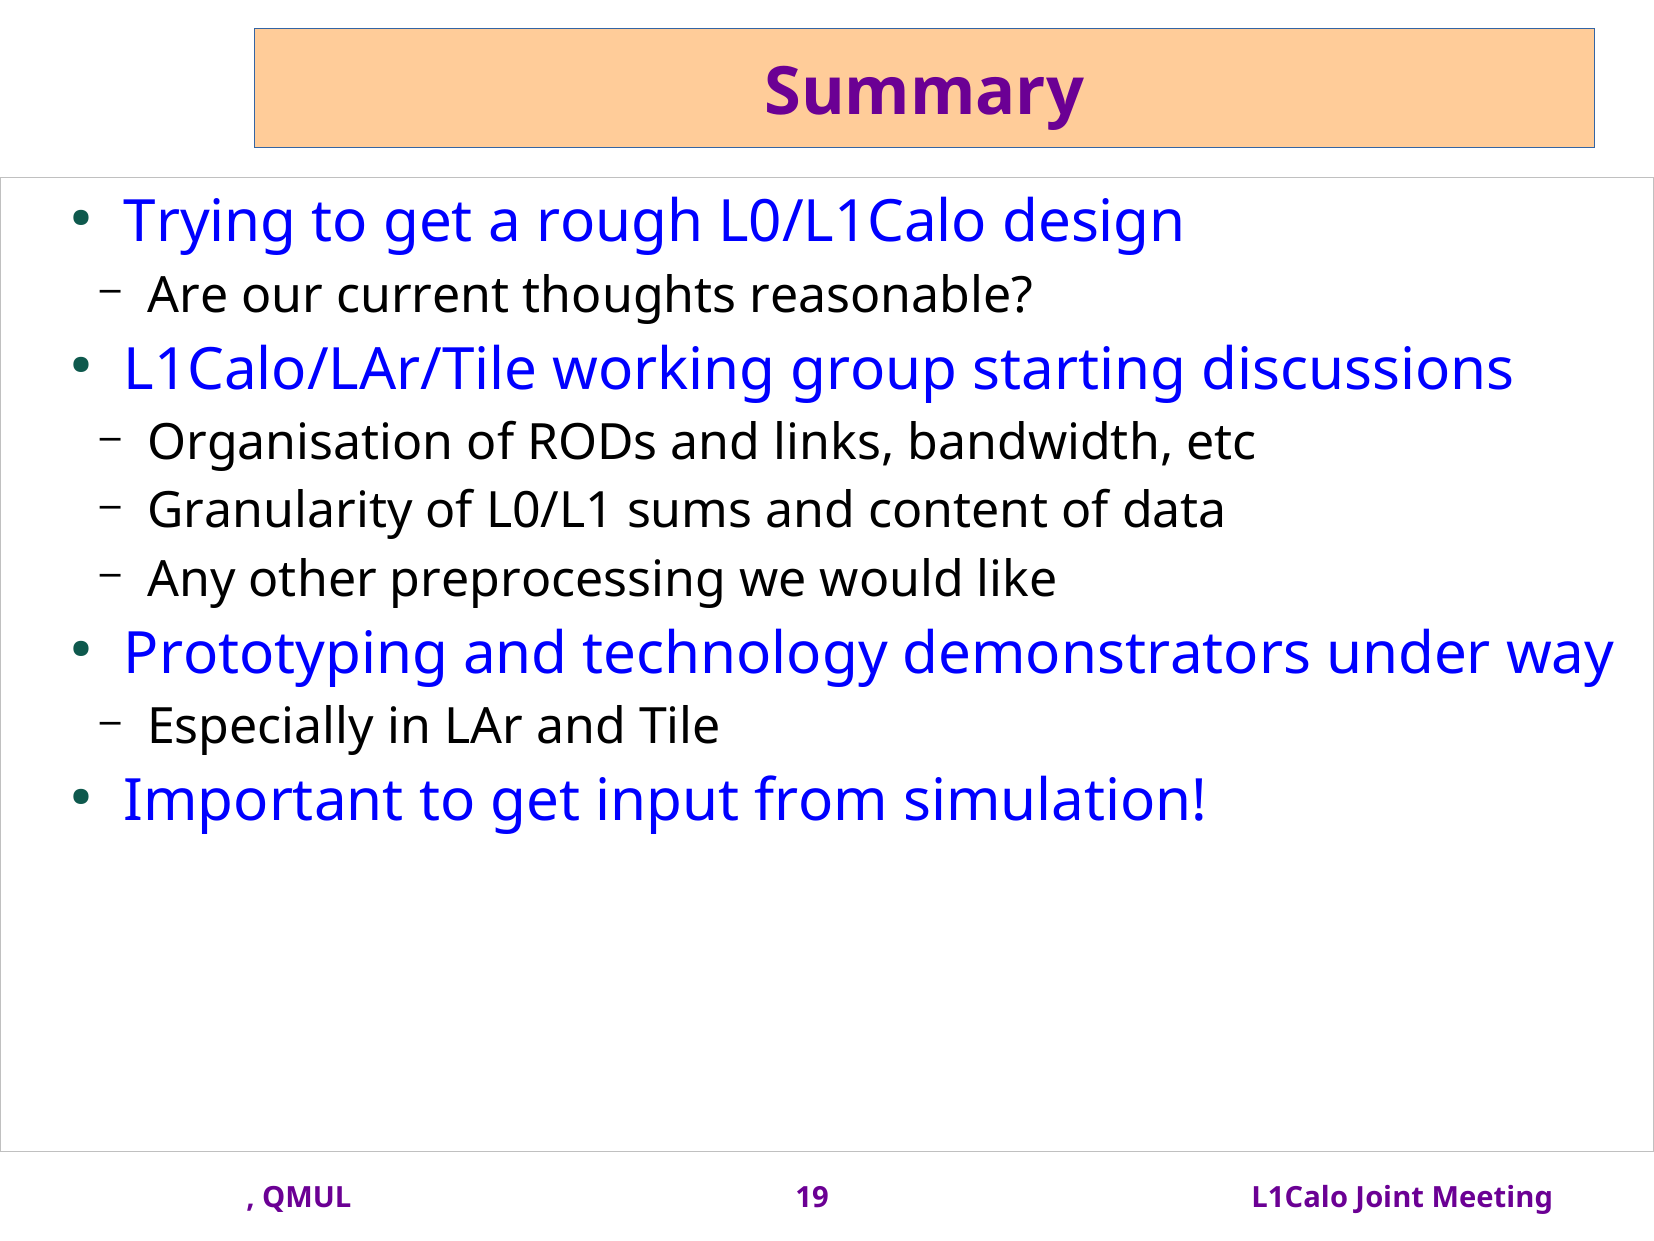

# Summary
Trying to get a rough L0/L1Calo design
Are our current thoughts reasonable?
L1Calo/LAr/Tile working group starting discussions
Organisation of RODs and links, bandwidth, etc
Granularity of L0/L1 sums and content of data
Any other preprocessing we would like
Prototyping and technology demonstrators under way
Especially in LAr and Tile
Important to get input from simulation!